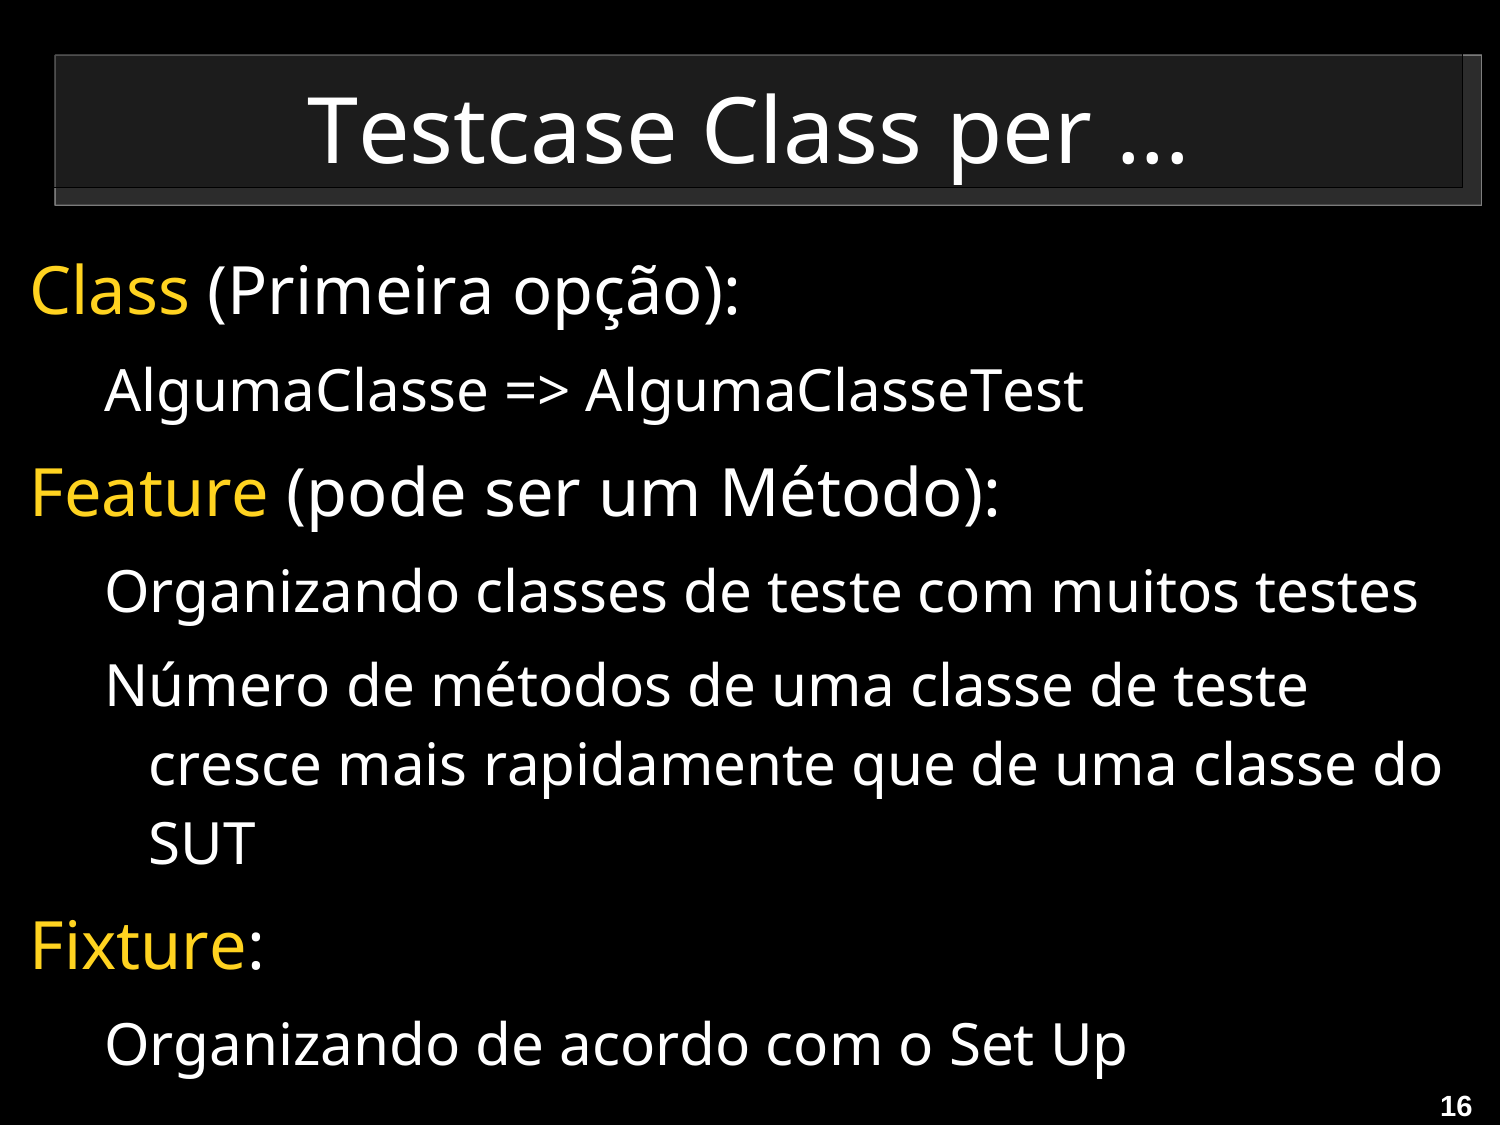

# Testcase Class per ...
Class (Primeira opção):
AlgumaClasse => AlgumaClasseTest
Feature (pode ser um Método):
Organizando classes de teste com muitos testes
Número de métodos de uma classe de teste cresce mais rapidamente que de uma classe do SUT
Fixture:
Organizando de acordo com o Set Up
16